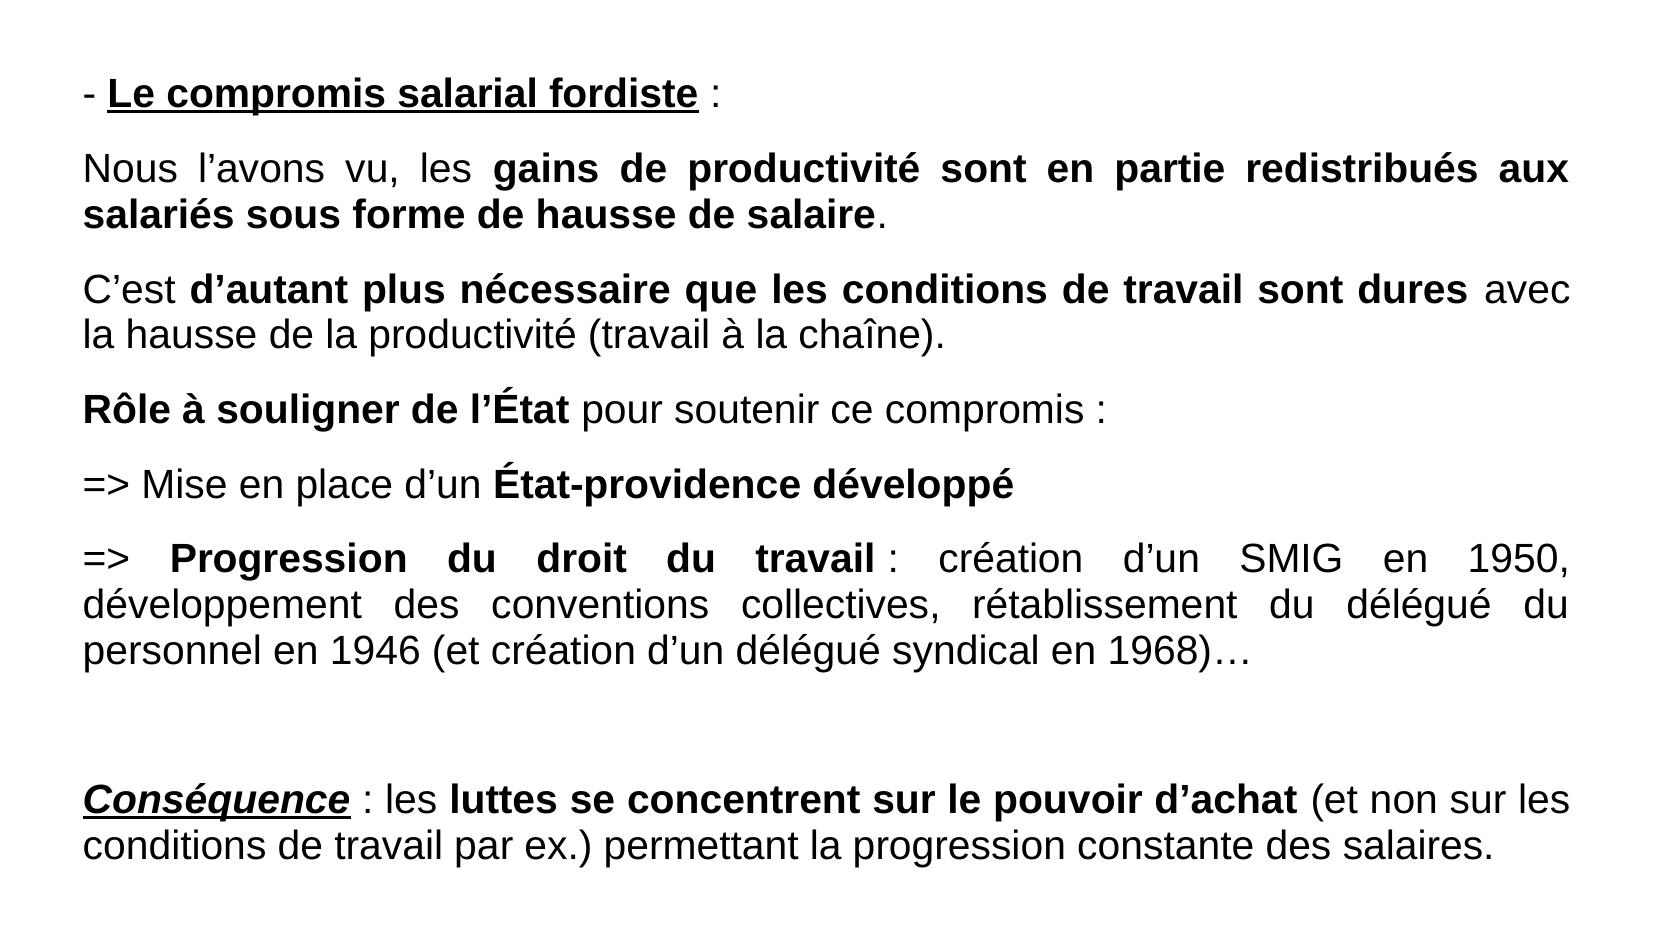

# - Le compromis salarial fordiste :
Nous l’avons vu, les gains de productivité sont en partie redistribués aux salariés sous forme de hausse de salaire.
C’est d’autant plus nécessaire que les conditions de travail sont dures avec la hausse de la productivité (travail à la chaîne).
Rôle à souligner de l’État pour soutenir ce compromis :
=> Mise en place d’un État-providence développé
=> Progression du droit du travail : création d’un SMIG en 1950, développement des conventions collectives, rétablissement du délégué du personnel en 1946 (et création d’un délégué syndical en 1968)…
Conséquence : les luttes se concentrent sur le pouvoir d’achat (et non sur les conditions de travail par ex.) permettant la progression constante des salaires.